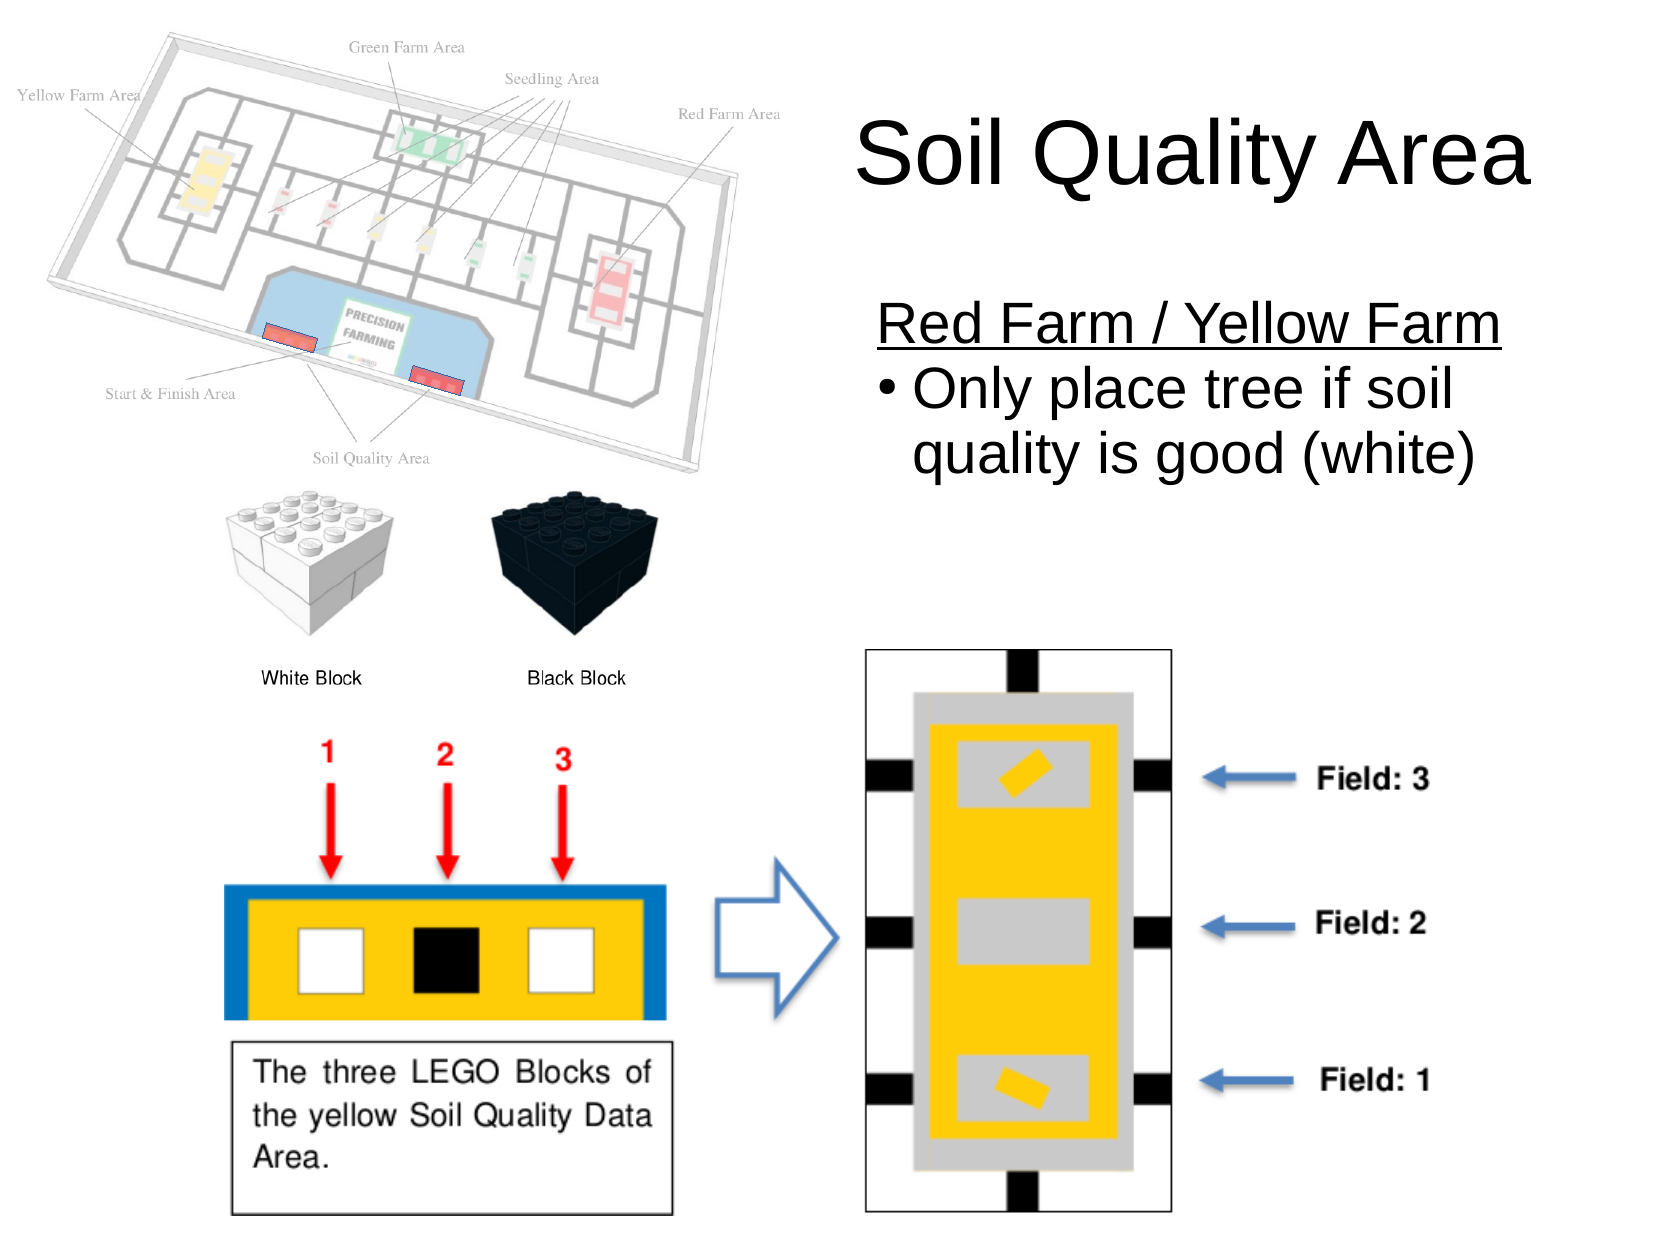

# Soil Quality Area
Red Farm / Yellow Farm
Only place tree if soil quality is good (white)